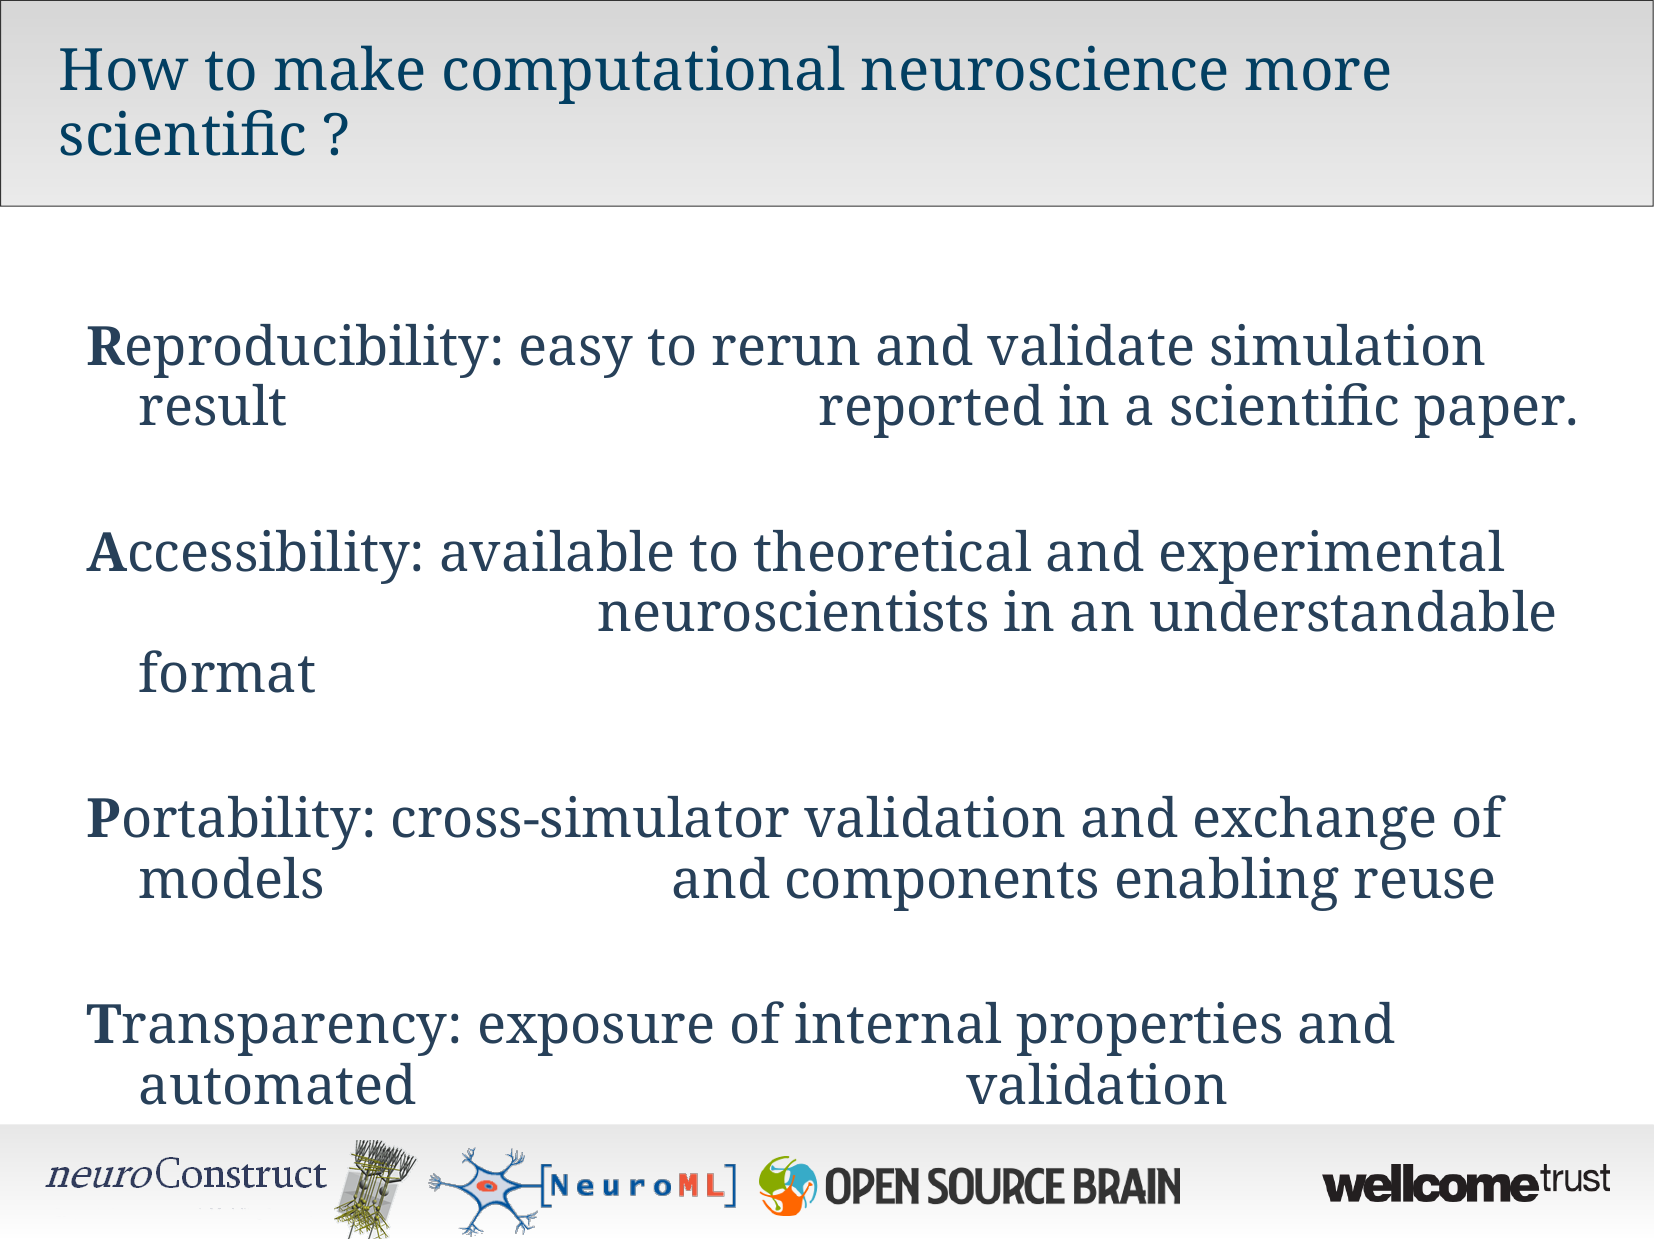

How to make computational neuroscience more scientific ?
Reproducibility: easy to rerun and validate simulation result 								reported in a scientific paper.
Accessibility: available to theoretical and experimental 									neuroscientists in an understandable format
Portability: cross-simulator validation and exchange of models 					and components enabling reuse
Transparency: exposure of internal properties and automated 								validation